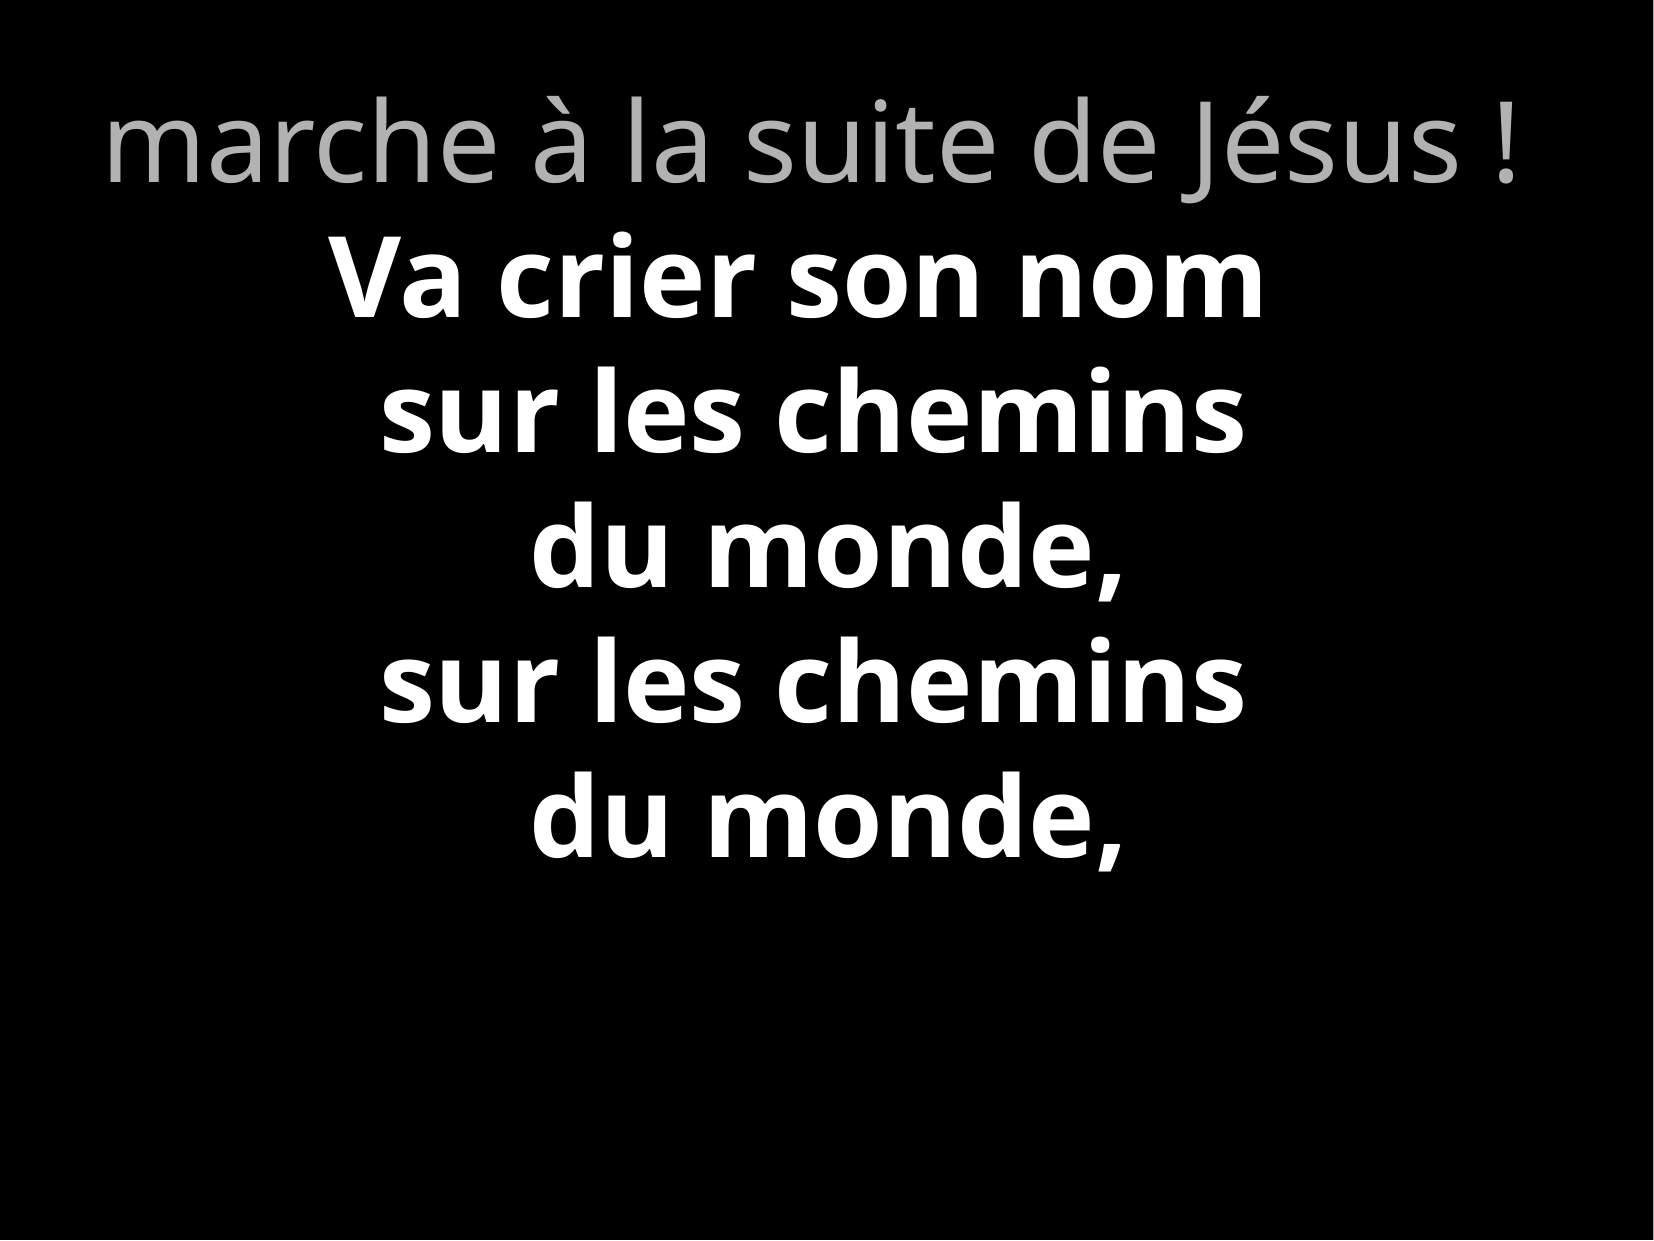

marche à la suite de Jésus !
 Va crier son nom
sur les chemins
du monde,
sur les chemins
du monde,